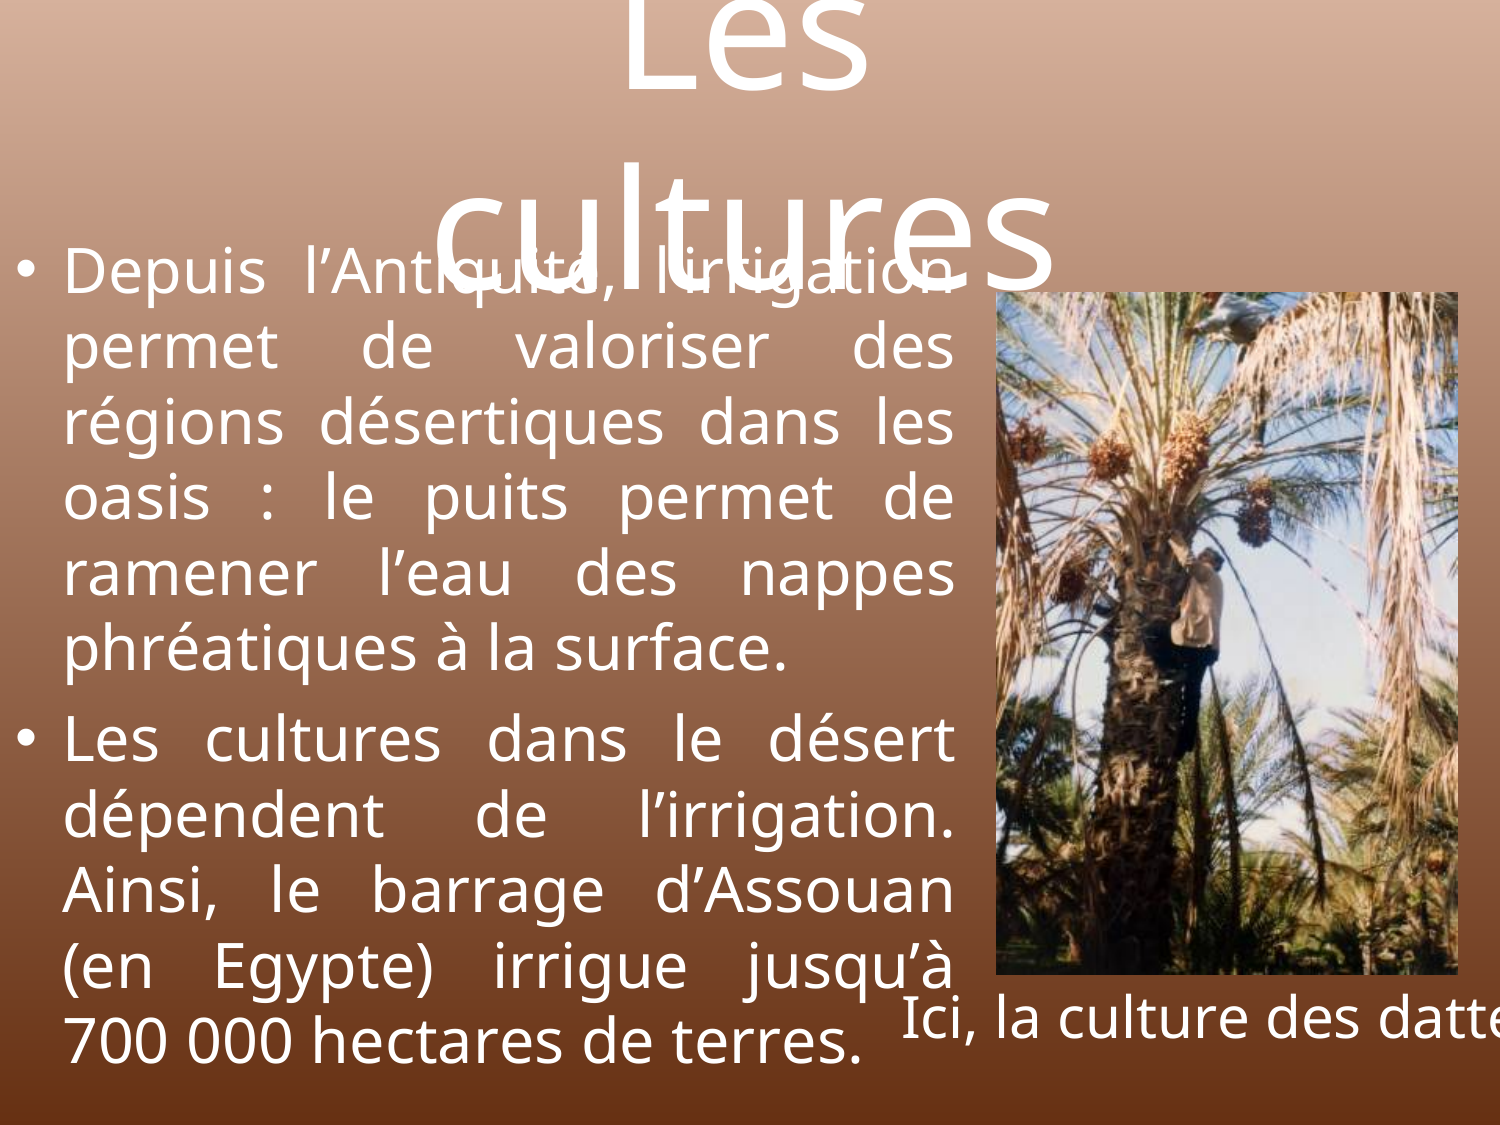

# Les cultures
Depuis l’Antiquité, l’irrigation permet de valoriser des régions désertiques dans les oasis : le puits permet de ramener l’eau des nappes phréatiques à la surface.
Les cultures dans le désert dépendent de l’irrigation. Ainsi, le barrage d’Assouan (en Egypte) irrigue jusqu’à 700 000 hectares de terres.
Ici, la culture des dattes.